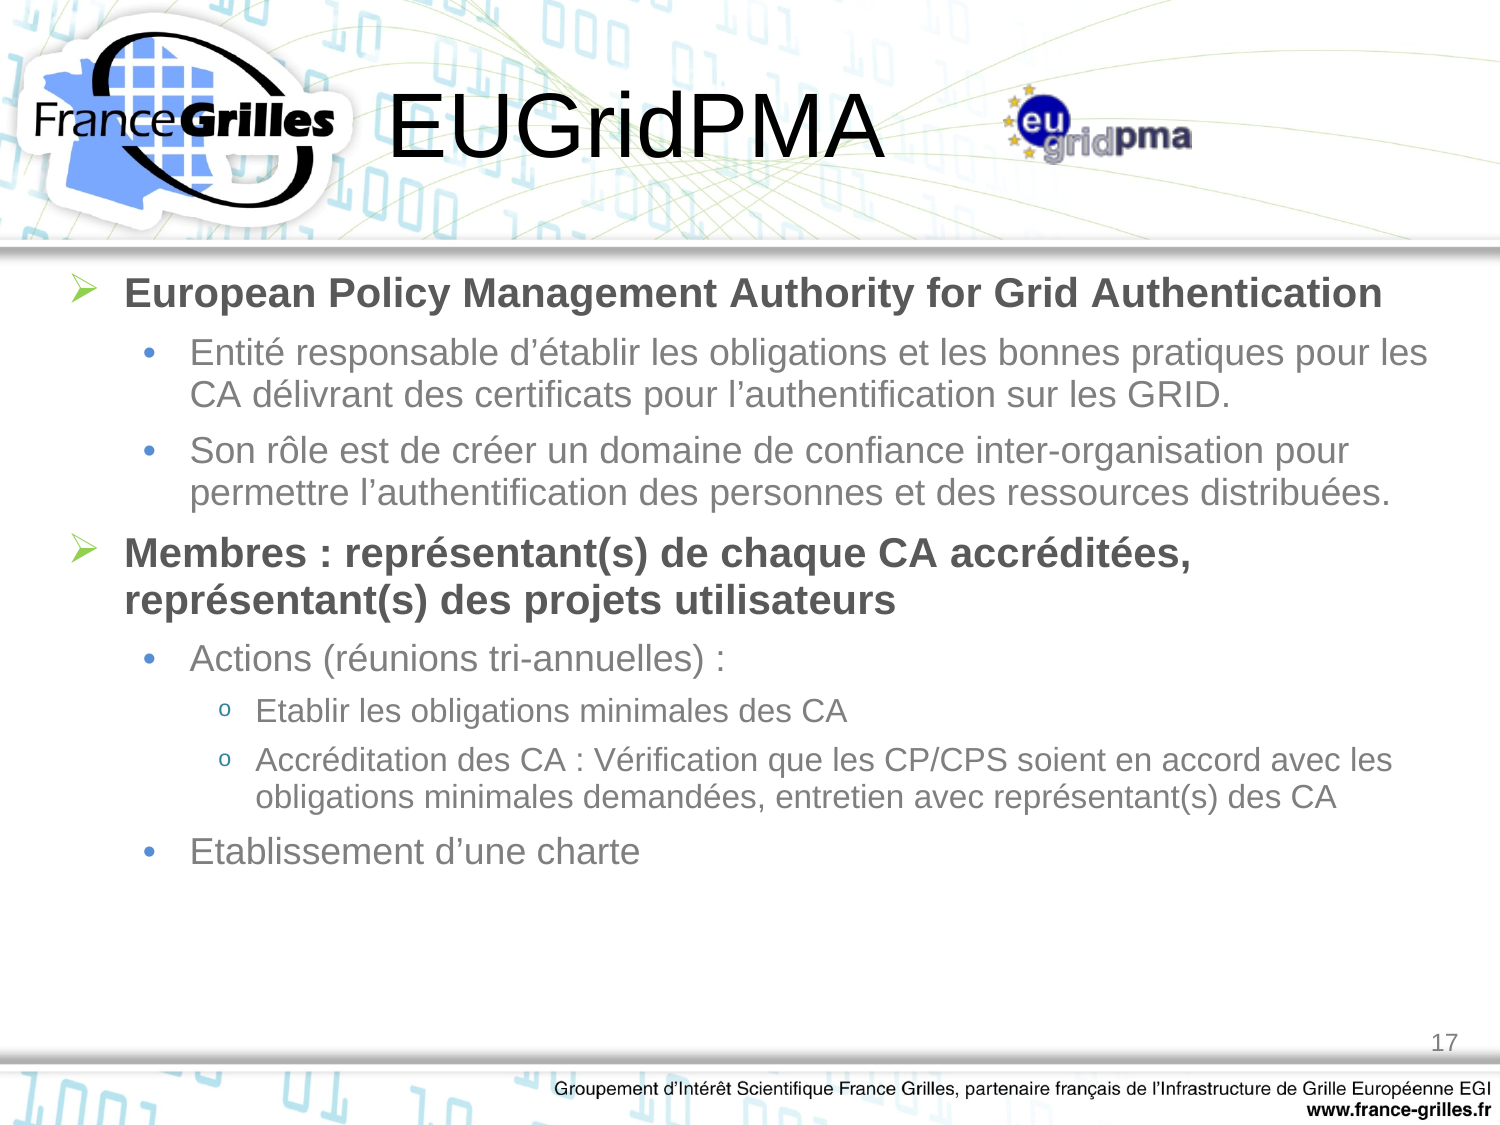

# EUGridPMA
European Policy Management Authority for Grid Authentication
Entité responsable d’établir les obligations et les bonnes pratiques pour les CA délivrant des certificats pour l’authentification sur les GRID.
Son rôle est de créer un domaine de confiance inter-organisation pour permettre l’authentification des personnes et des ressources distribuées.
Membres : représentant(s) de chaque CA accréditées, représentant(s) des projets utilisateurs
Actions (réunions tri-annuelles) :
Etablir les obligations minimales des CA
Accréditation des CA : Vérification que les CP/CPS soient en accord avec les obligations minimales demandées, entretien avec représentant(s) des CA
Etablissement d’une charte
17